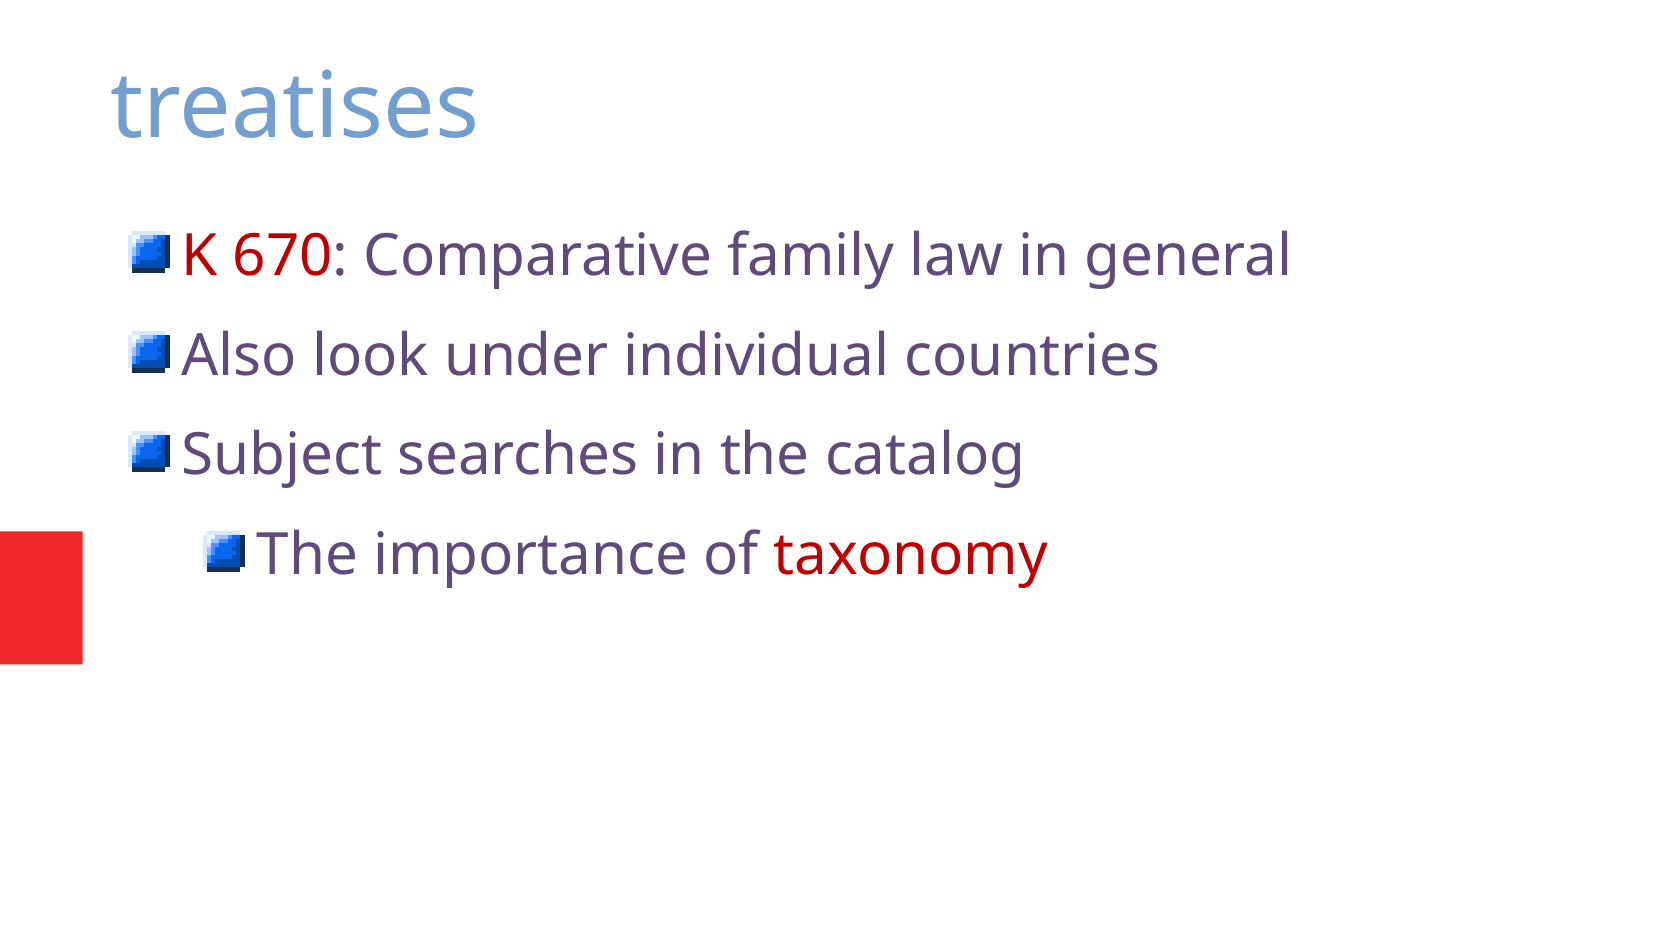

treatises
K 670: Comparative family law in general
Also look under individual countries
Subject searches in the catalog
The importance of taxonomy